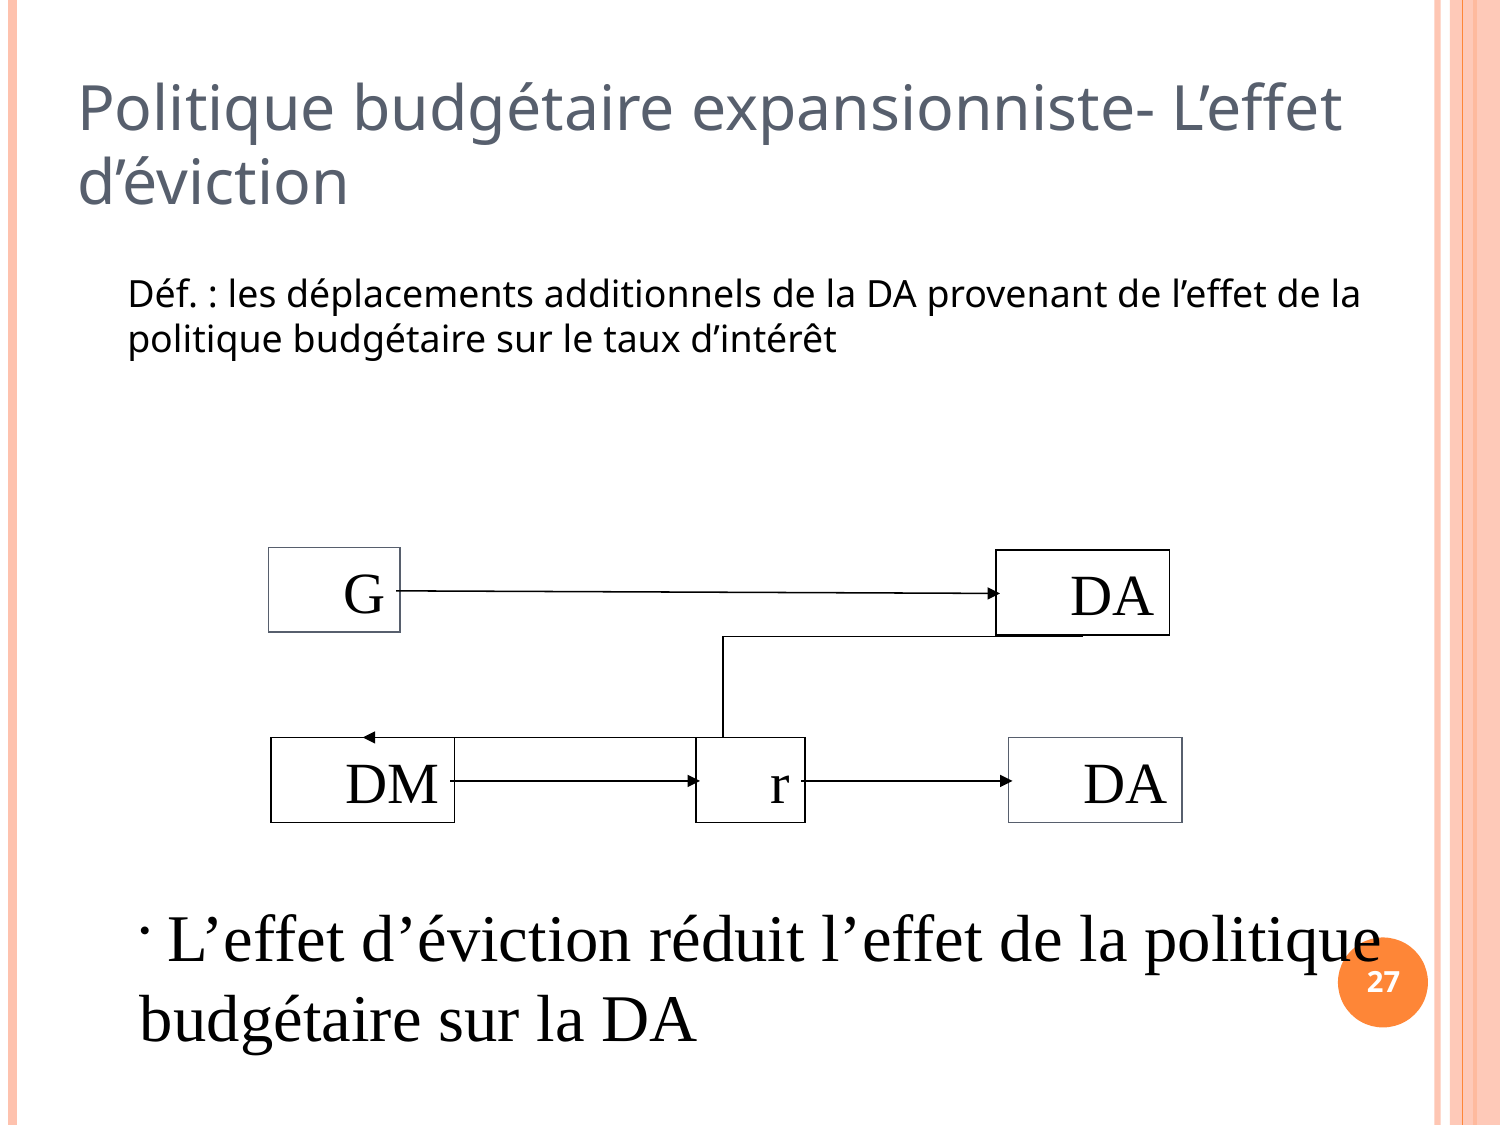

# Politique budgétaire expansionniste- L’effet d’éviction
Déf. : les déplacements additionnels de la DA provenant de l’effet de la politique budgétaire sur le taux d’intérêt
 G
 DA
 DM
 r
 DA
 L’effet d’éviction réduit l’effet de la politique budgétaire sur la DA